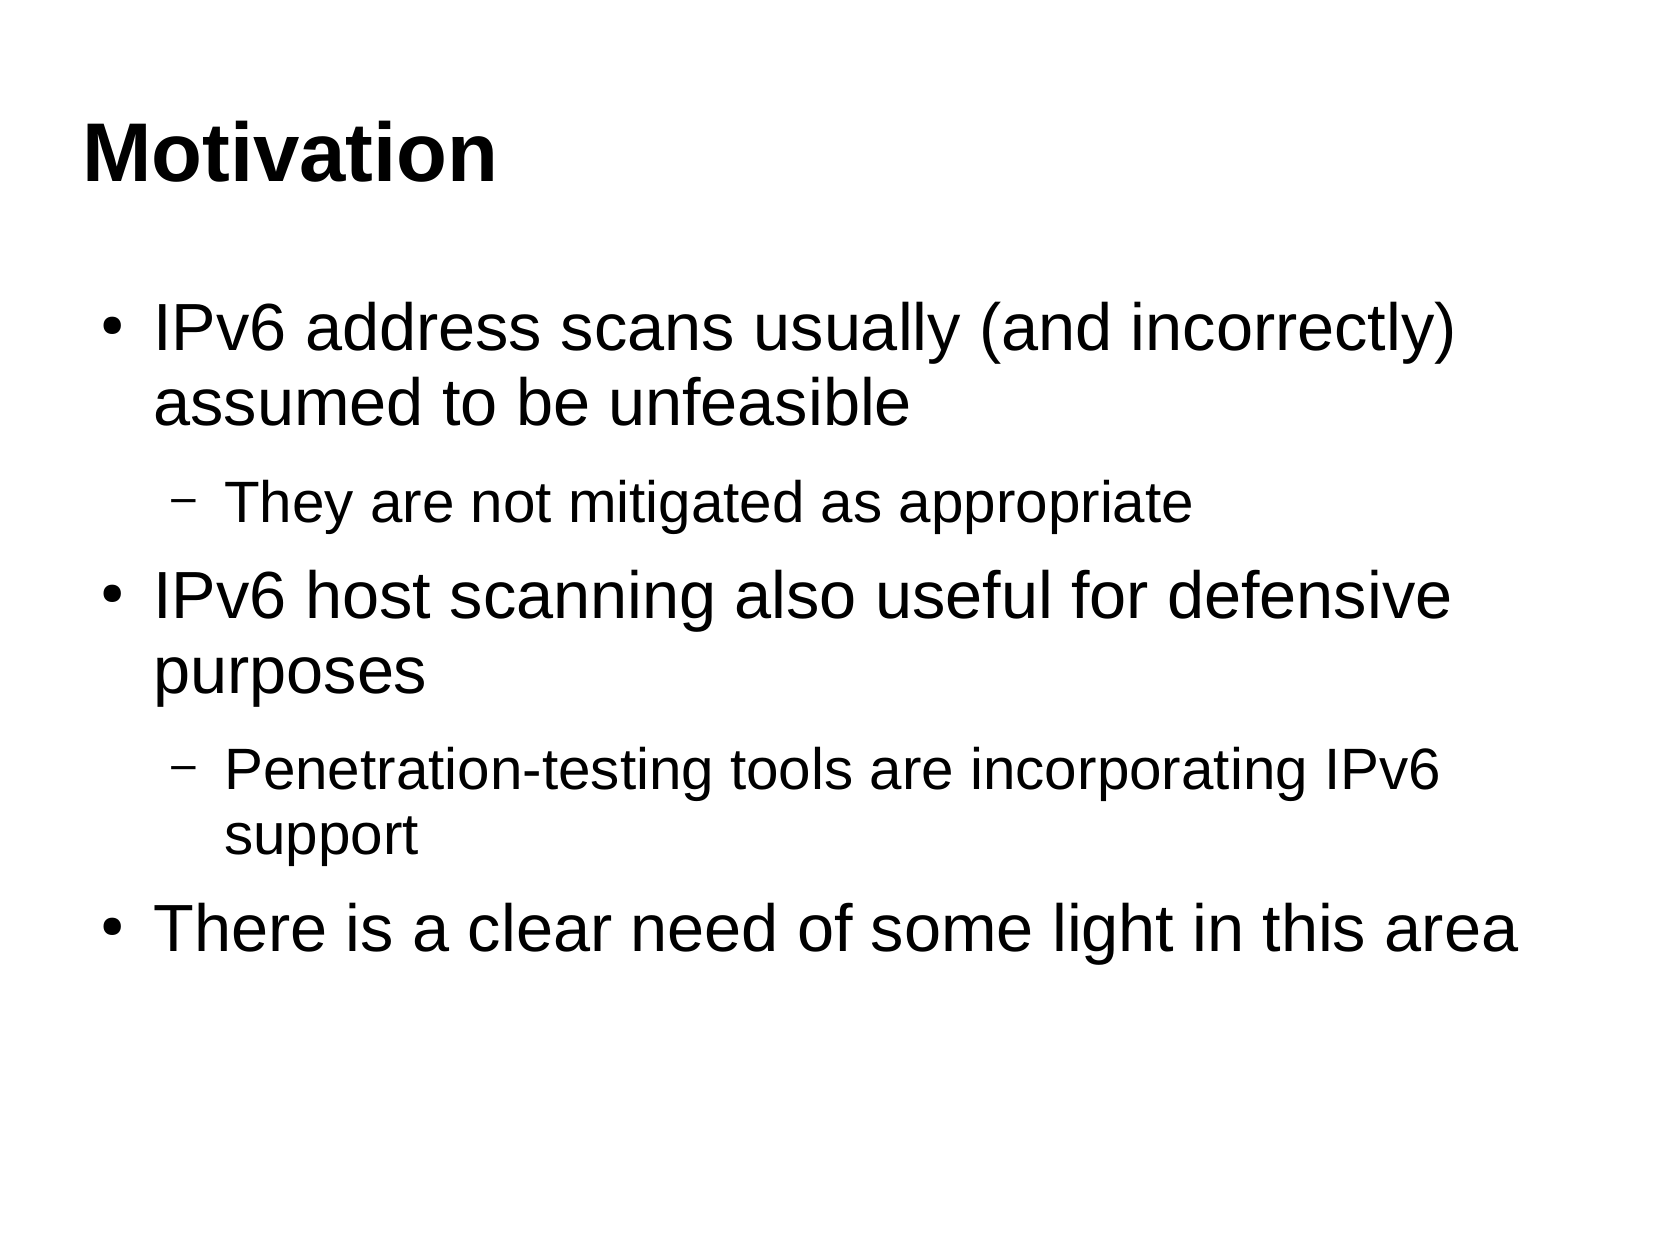

# Motivation
IPv6 address scans usually (and incorrectly) assumed to be unfeasible
They are not mitigated as appropriate
IPv6 host scanning also useful for defensive purposes
Penetration-testing tools are incorporating IPv6 support
There is a clear need of some light in this area